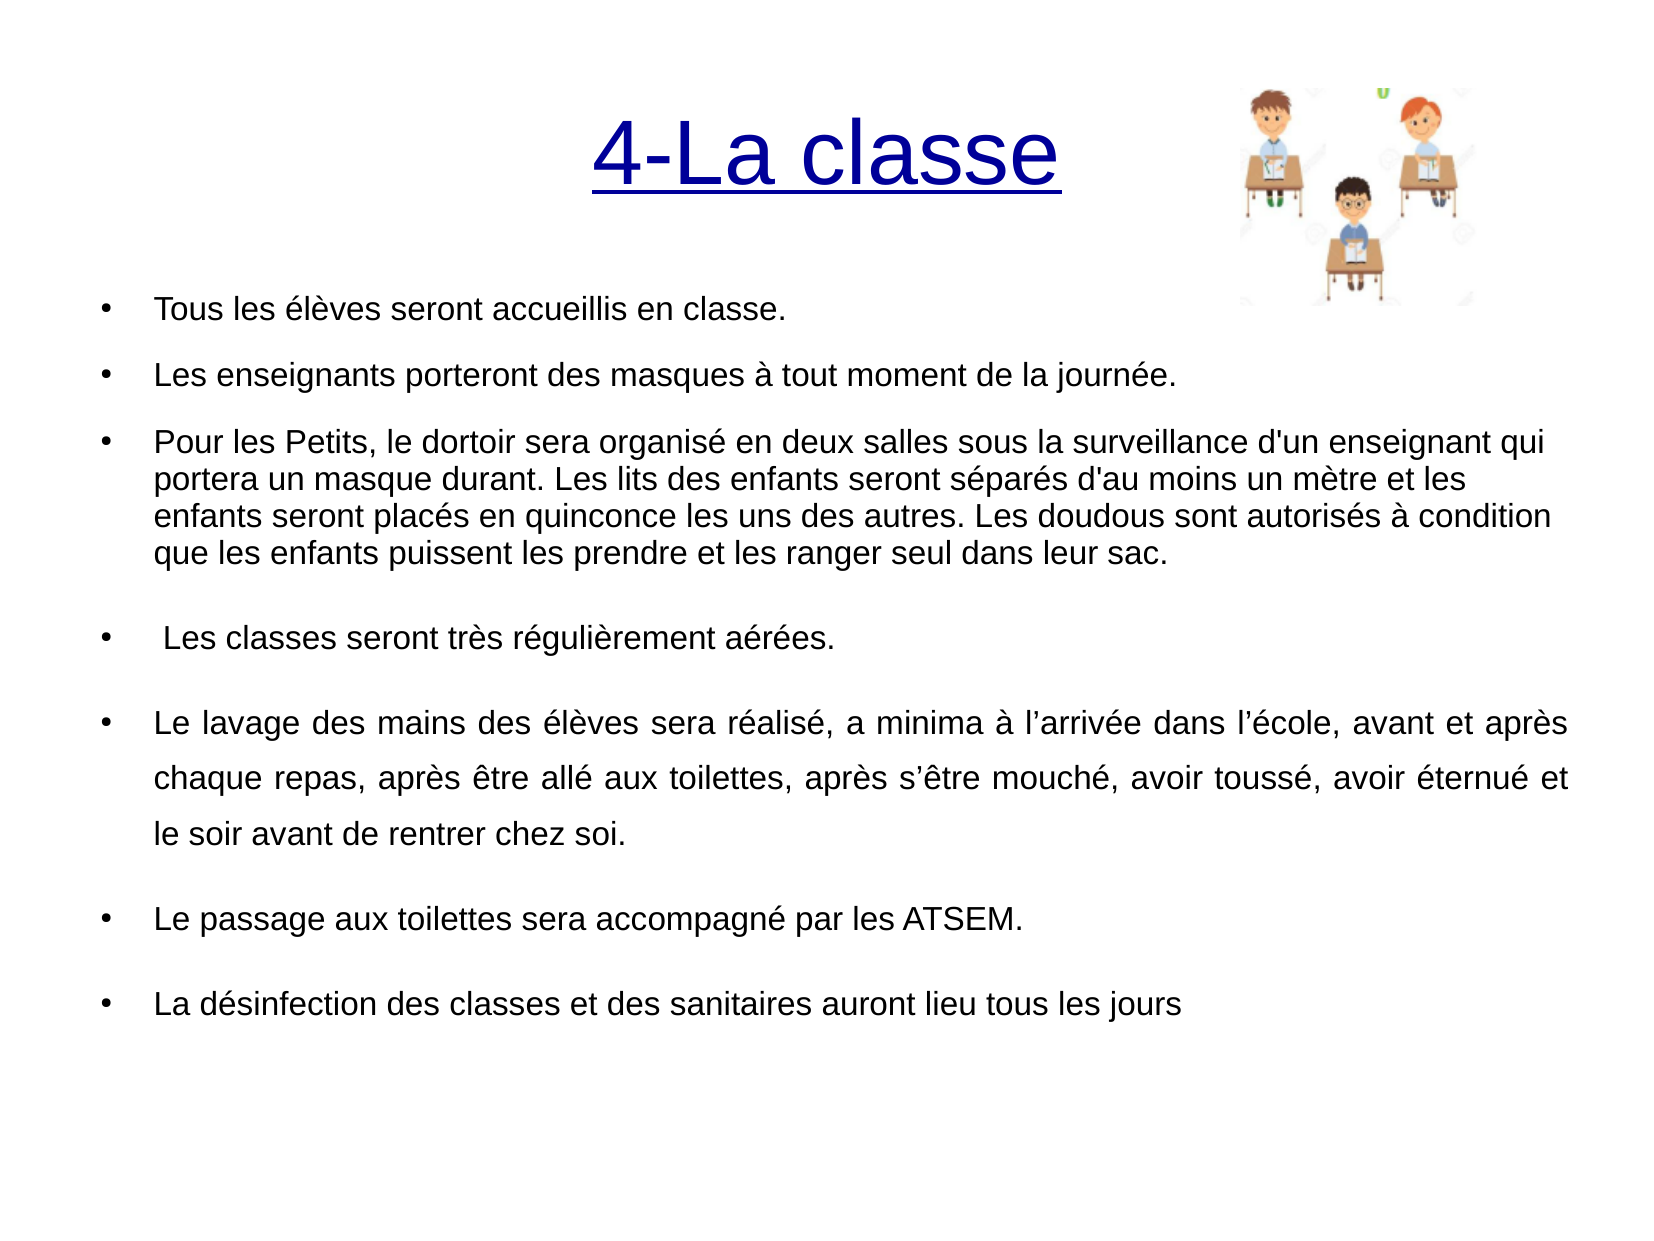

# 4-La classe
Tous les élèves seront accueillis en classe.
Les enseignants porteront des masques à tout moment de la journée.
Pour les Petits, le dortoir sera organisé en deux salles sous la surveillance d'un enseignant qui portera un masque durant. Les lits des enfants seront séparés d'au moins un mètre et les enfants seront placés en quinconce les uns des autres. Les doudous sont autorisés à condition que les enfants puissent les prendre et les ranger seul dans leur sac.
 Les classes seront très régulièrement aérées.
Le lavage des mains des élèves sera réalisé, a minima à l’arrivée dans l’école, avant et après chaque repas, après être allé aux toilettes, après s’être mouché, avoir toussé, avoir éternué et le soir avant de rentrer chez soi.
Le passage aux toilettes sera accompagné par les ATSEM.
La désinfection des classes et des sanitaires auront lieu tous les jours